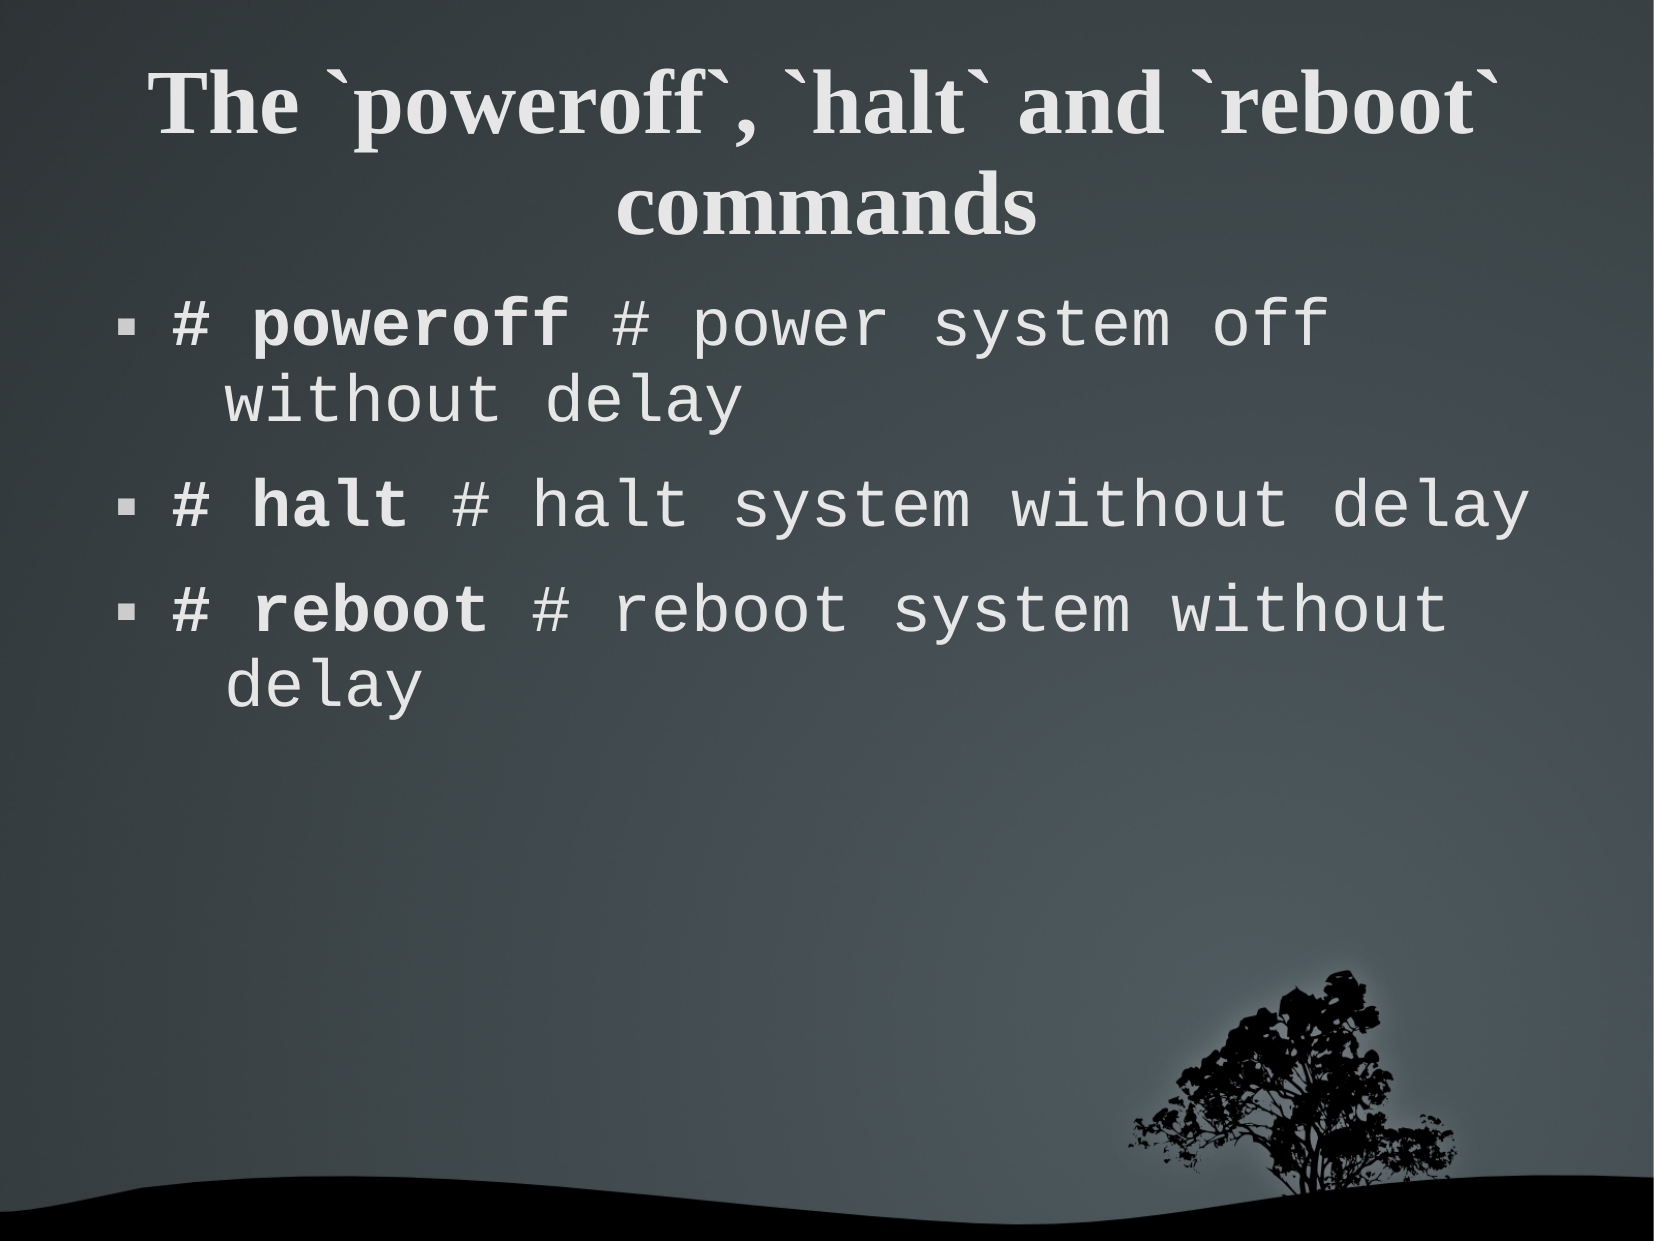

# The `poweroff`, `halt` and `reboot` commands
# poweroff # power system off without delay
# halt # halt system without delay
# reboot # reboot system without delay